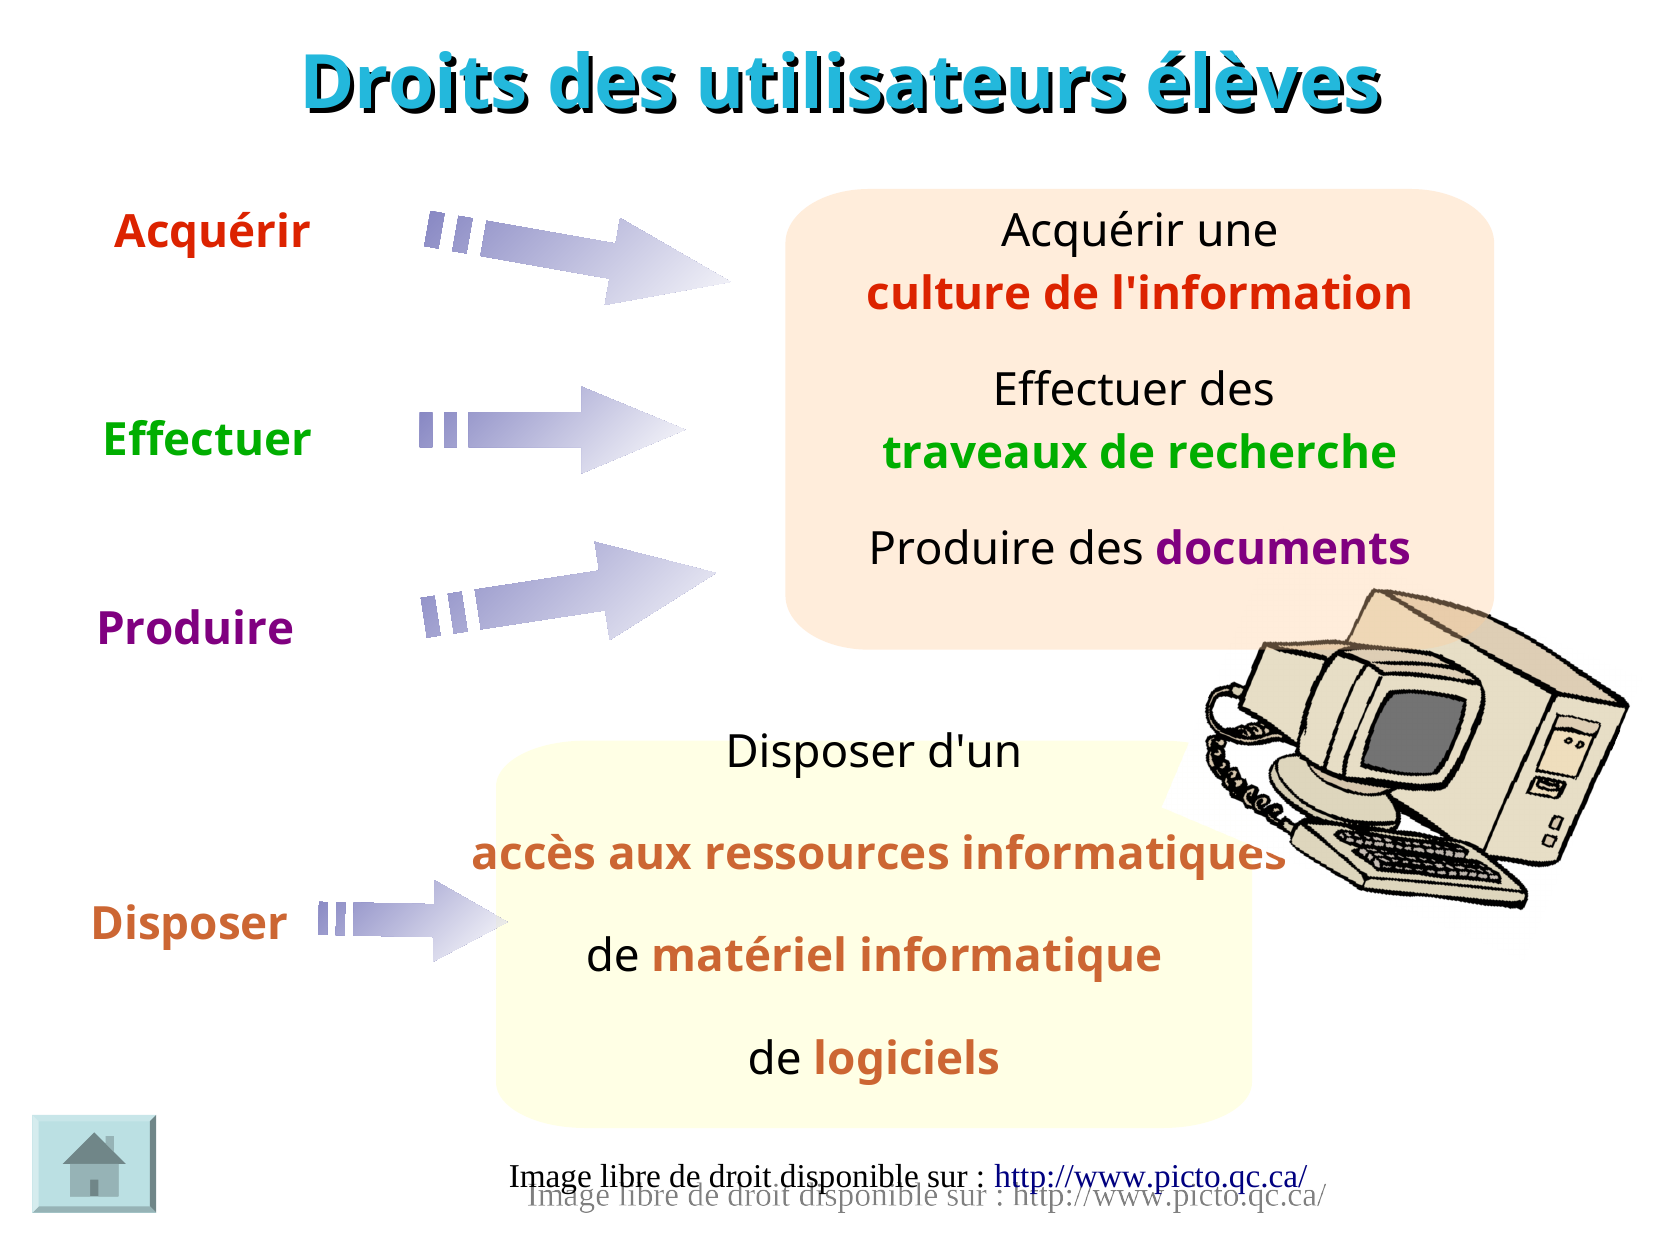

# Droits des utilisateurs élèves
Acquérir
 Acquérir une
culture de l'information
Effectuer des
traveaux de recherche
Produire des documents
Effectuer
Produire
Disposer d'un
 accès aux ressources informatiques
de matériel informatique
de logiciels
Disposer
Image libre de droit disponible sur : http://www.picto.qc.ca/